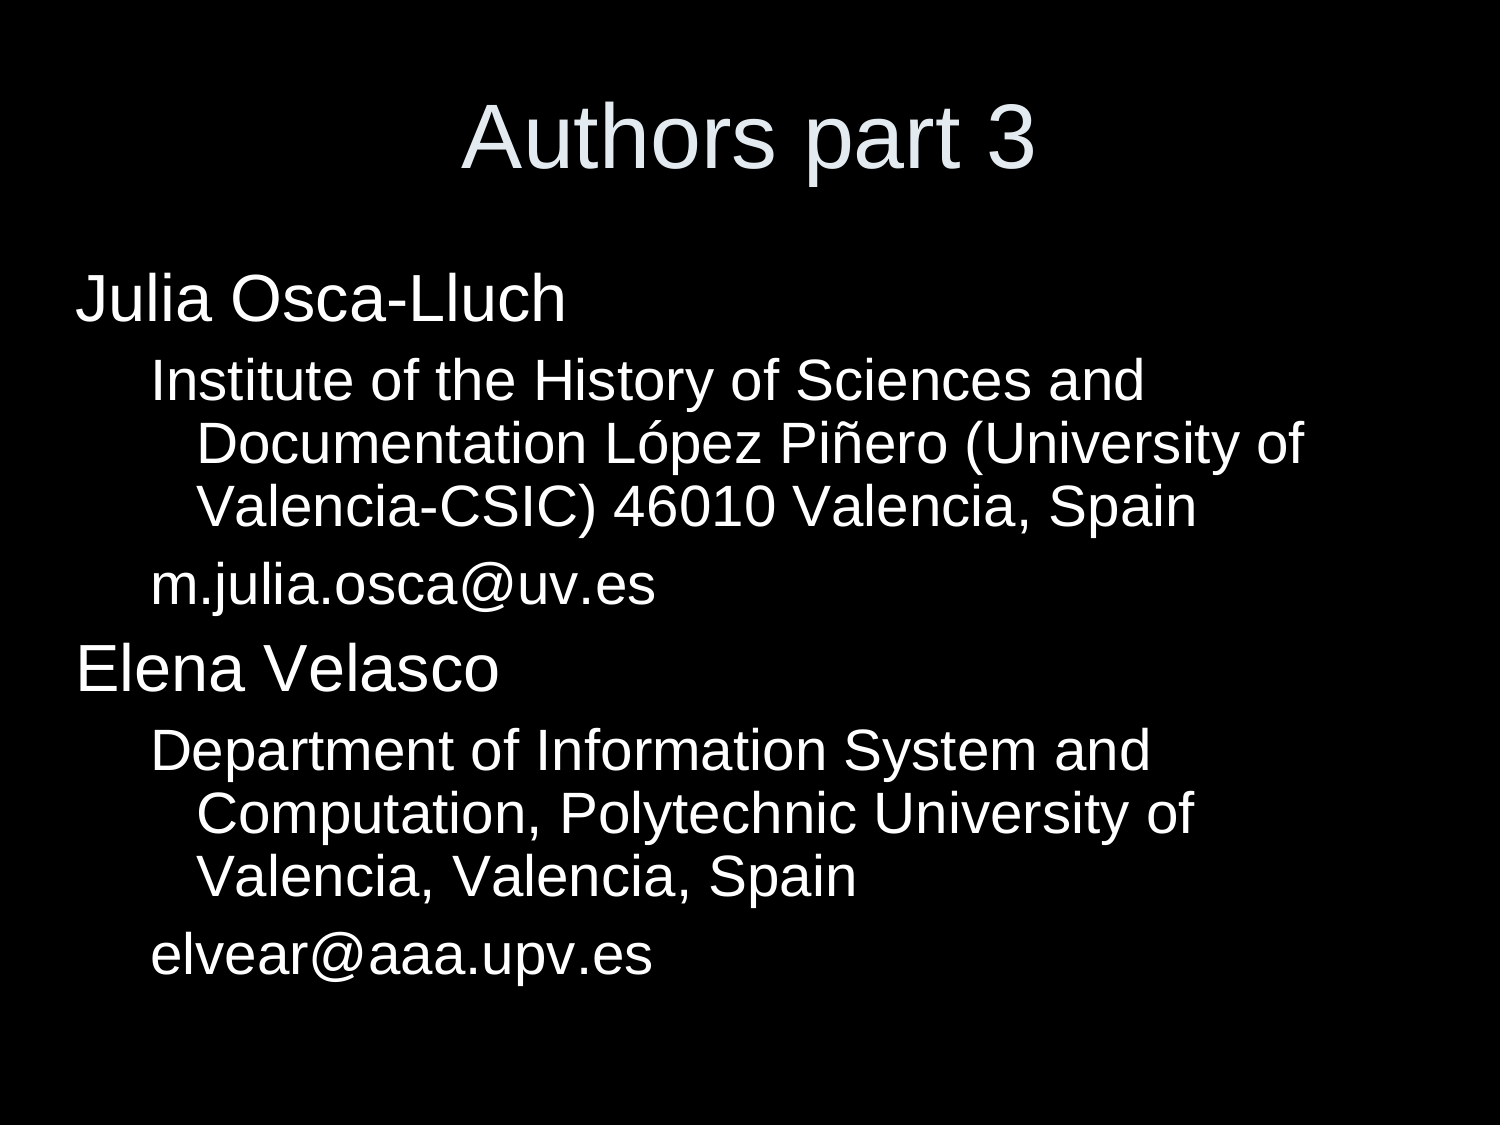

# Authors part 3
Julia Osca-Lluch
Institute of the History of Sciences and Documentation López Piñero (University of Valencia-CSIC) 46010 Valencia, Spain
m.julia.osca@uv.es
Elena Velasco
Department of Information System and Computation, Polytechnic University of Valencia, Valencia, Spain
elvear@aaa.upv.es